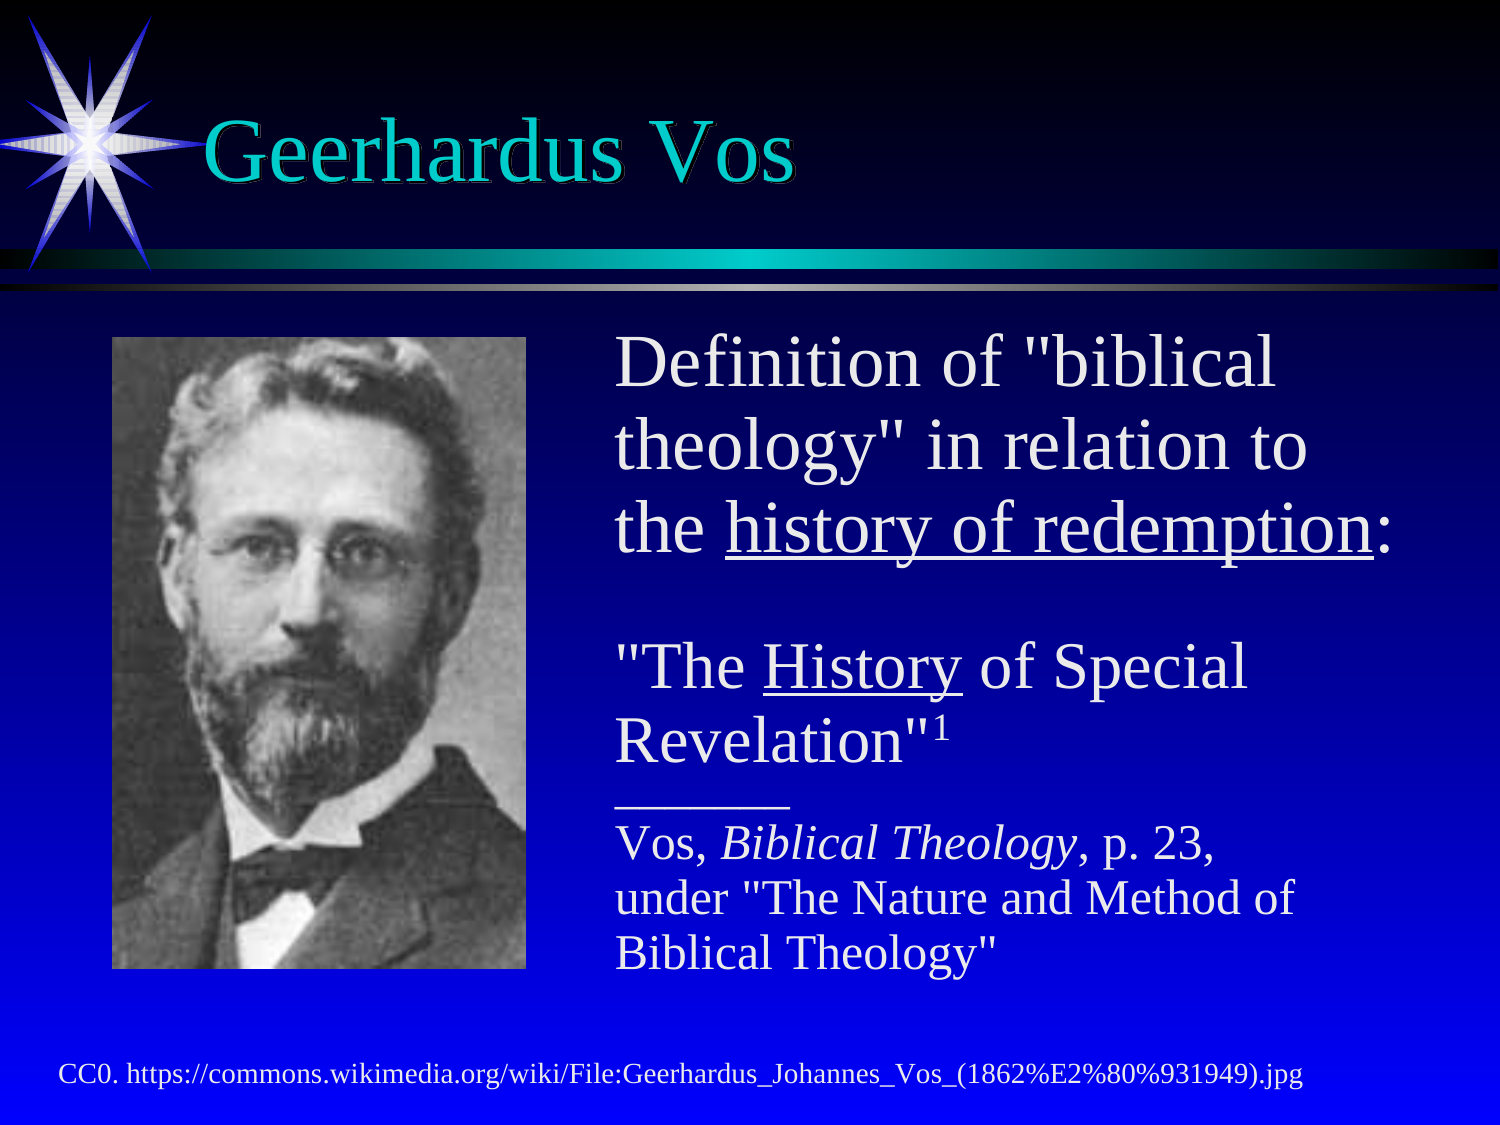

# Geerhardus Vos
Definition of "biblical theology" in relation to the history of redemption:
"The History of Special Revelation"1
_______
Vos, Biblical Theology, p. 23, under "The Nature and Method of Biblical Theology"
CC0. https://commons.wikimedia.org/wiki/File:Geerhardus_Johannes_Vos_(1862%E2%80%931949).jpg